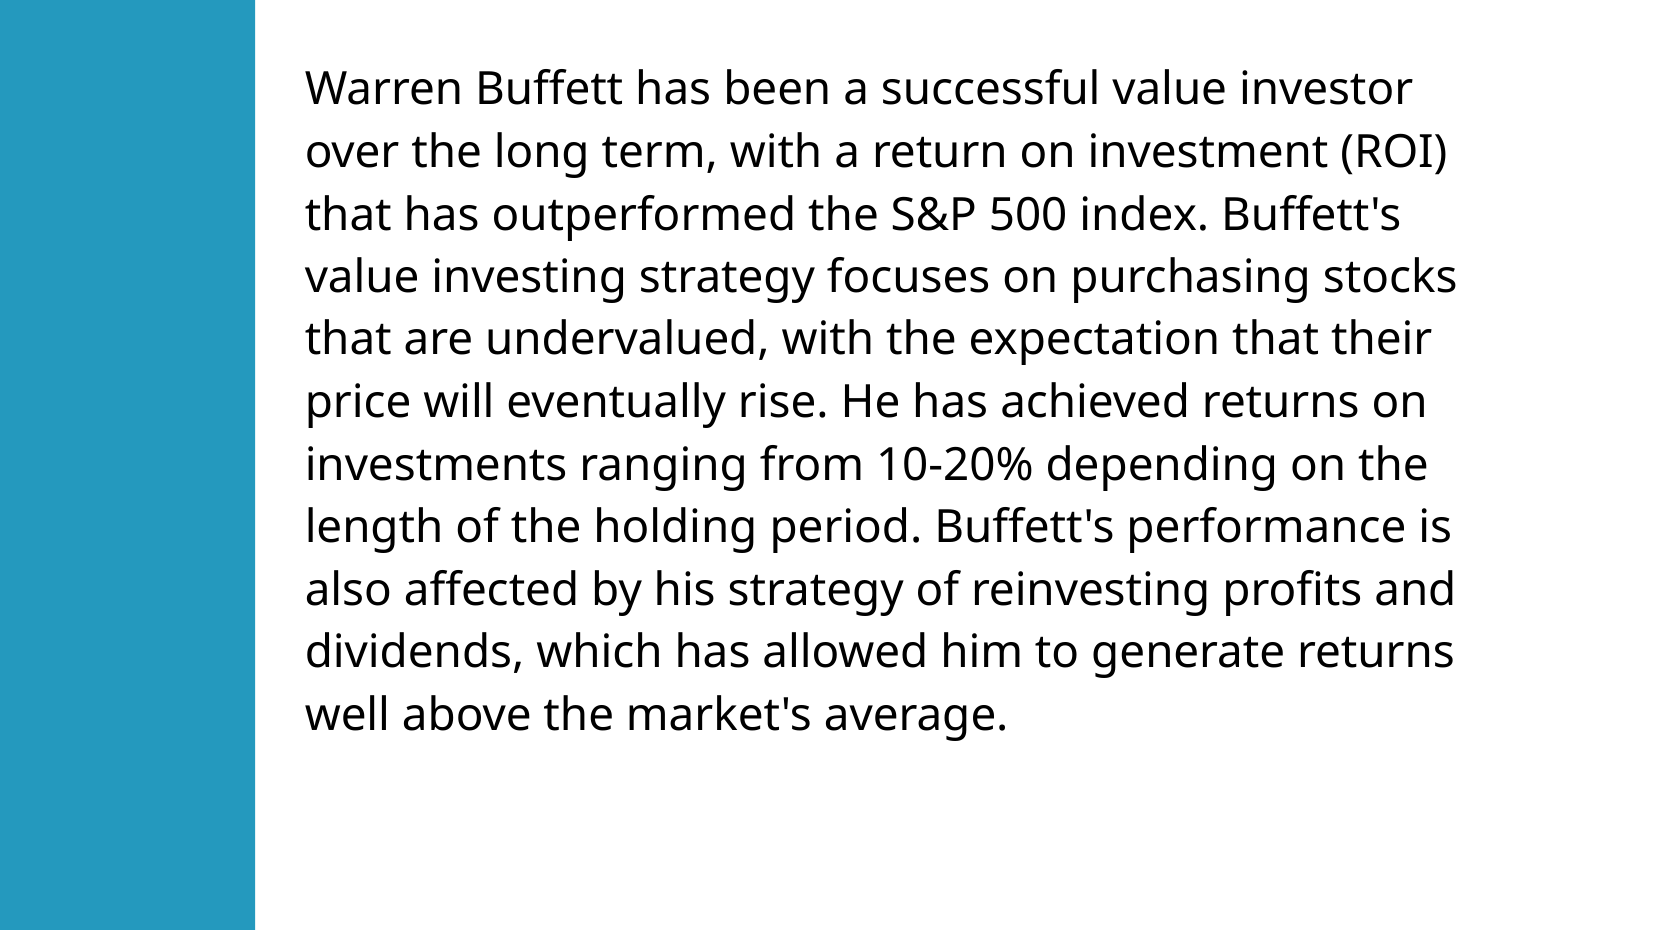

# Warren Buffett has been a successful value investor over the long term, with a return on investment (ROI) that has outperformed the S&P 500 index. Buffett's value investing strategy focuses on purchasing stocks that are undervalued, with the expectation that their price will eventually rise. He has achieved returns on investments ranging from 10-20% depending on the length of the holding period. Buffett's performance is also affected by his strategy of reinvesting profits and dividends, which has allowed him to generate returns well above the market's average.